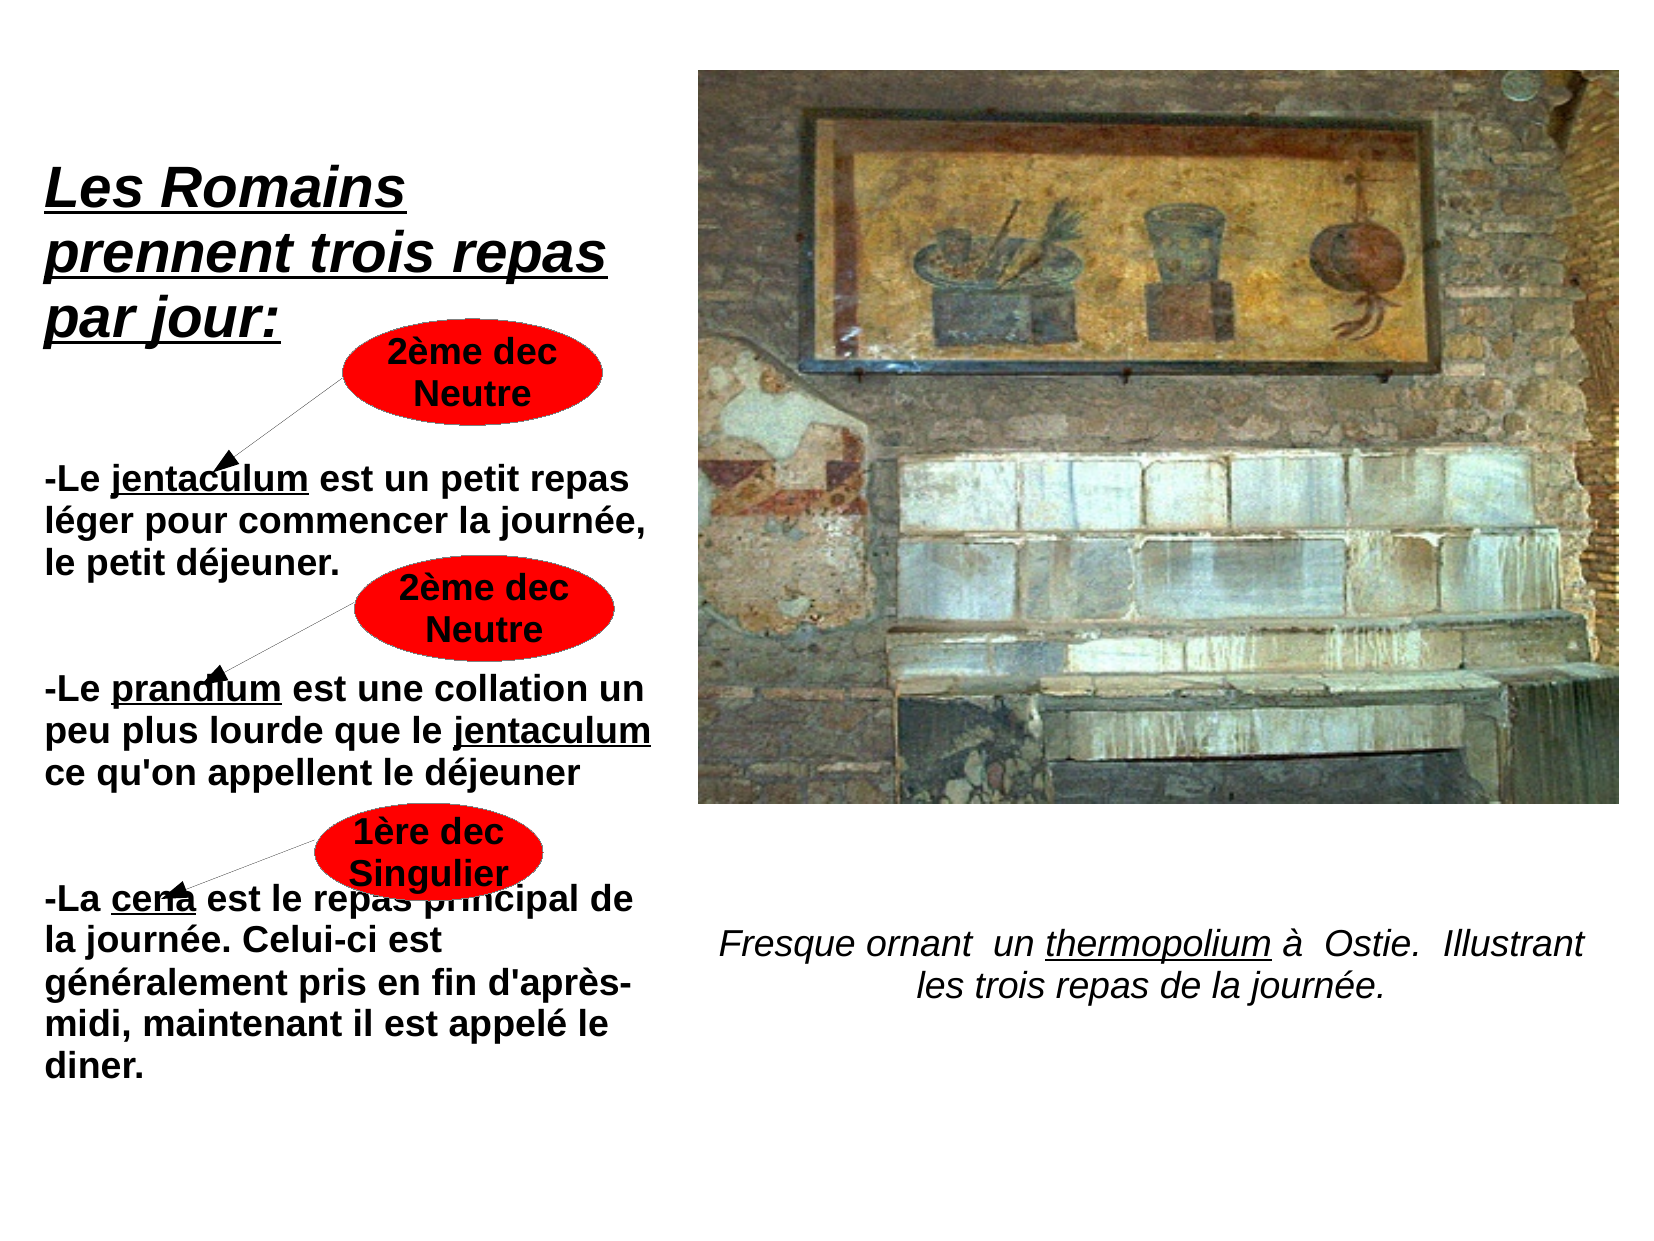

Les Romains prennent trois repas par jour:
-Le jentaculum est un petit repas léger pour commencer la journée, le petit déjeuner.
-Le prandium est une collation un peu plus lourde que le jentaculum ce qu'on appellent le déjeuner
-La cena est le repas principal de la journée. Celui-ci est généralement pris en fin d'après-midi, maintenant il est appelé le diner.
2ème dec
Neutre
2ème dec
Neutre
1ère dec
Singulier
Fresque ornant un thermopolium à Ostie. Illustrant les trois repas de la journée.